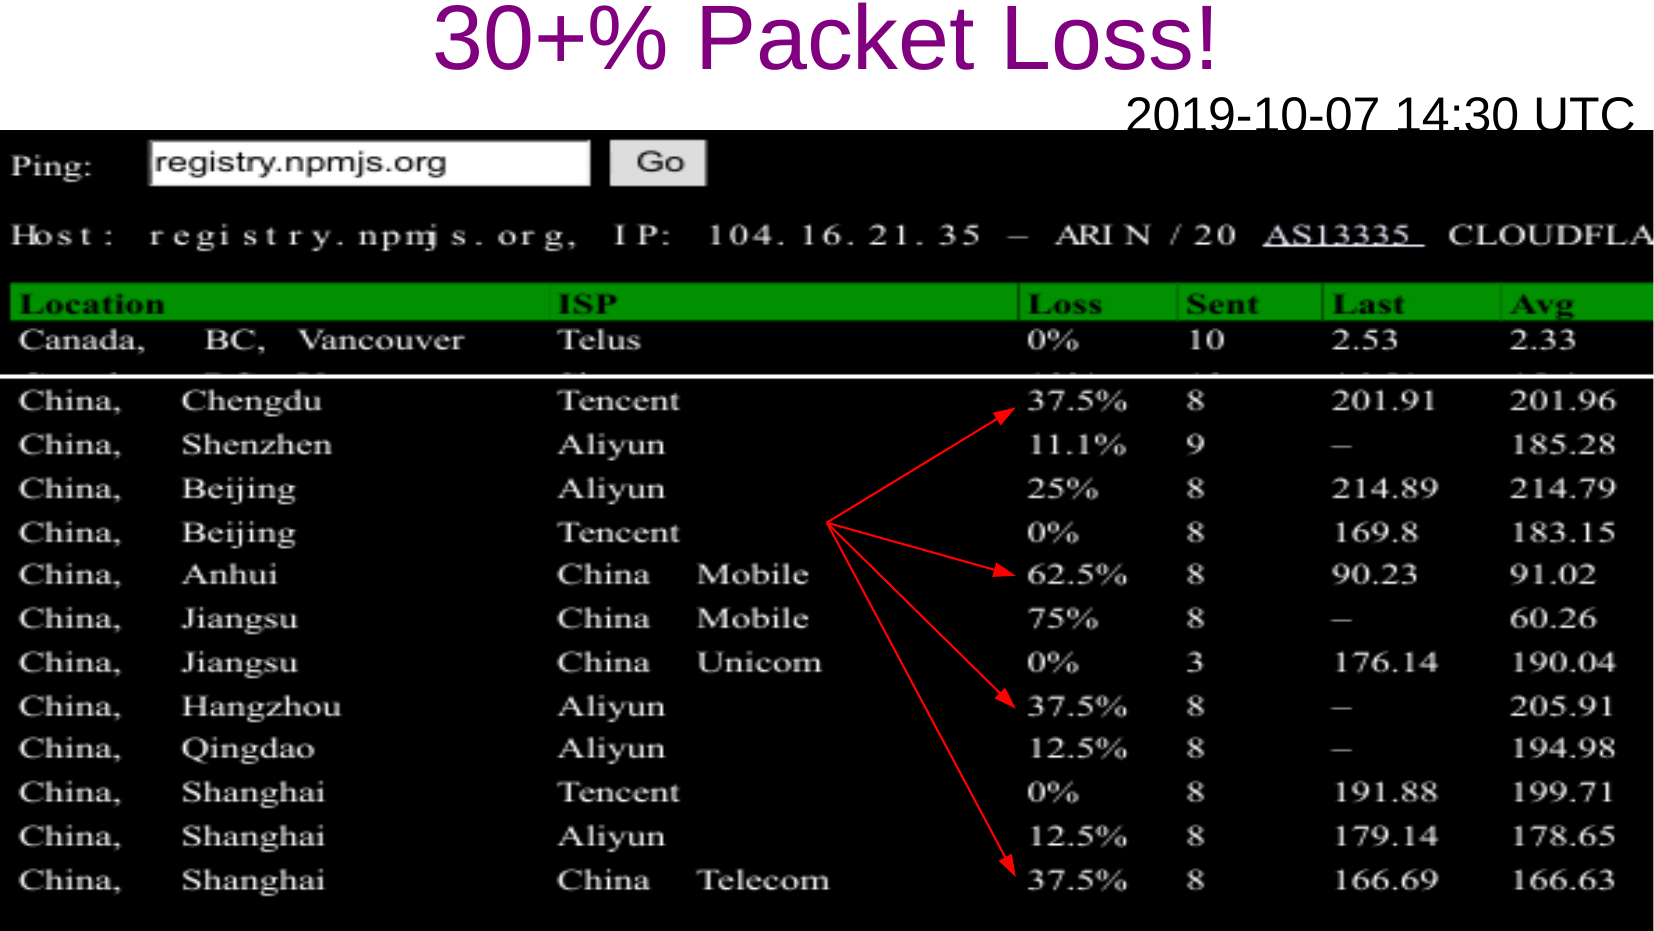

# 30+% Packet Loss!
2019-10-07 14:30 UTC